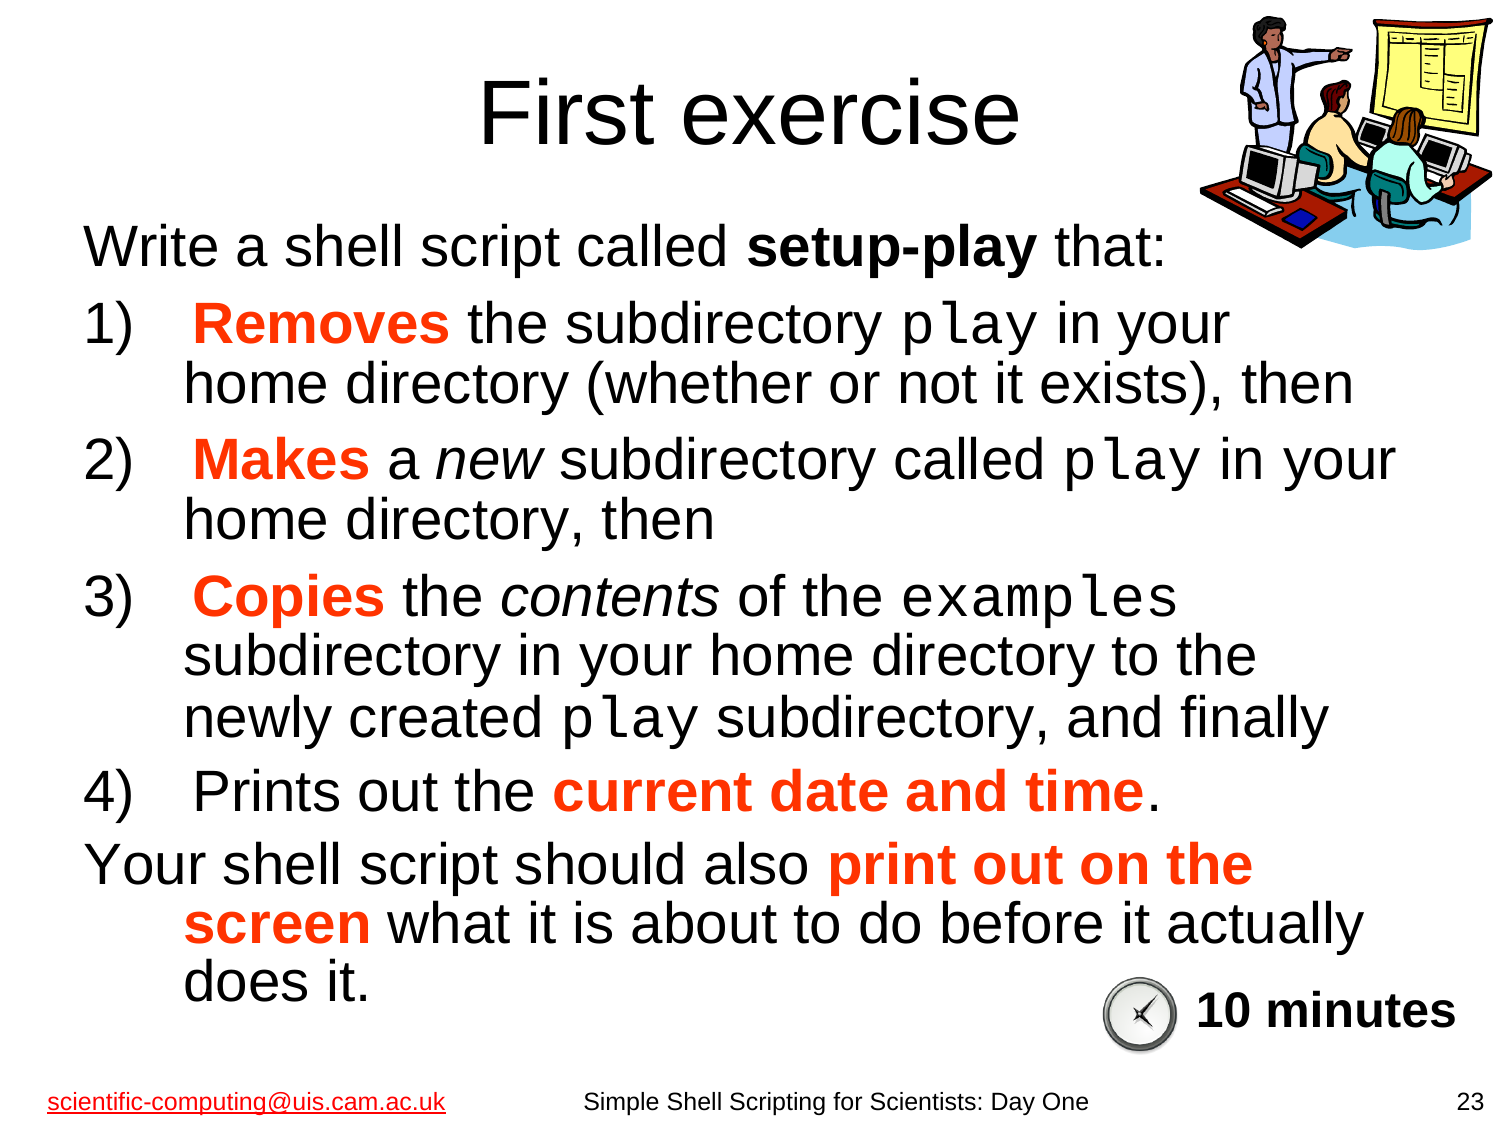

# First exercise
Write a shell script called setup-play that:
	Removes the subdirectory play in your 	home directory (whether or not it exists), then
	Makes a new subdirectory called play in 	your home directory, then
	Copies the contents of the examples 	subdirectory in your home directory to the 	newly created play subdirectory, and finally
	Prints out the current date and time.
Your shell script should also print out on the screen what it is about to do before it actually does it.
10 minutes
escience-support@ucs.cam.ac.uk	Simple Shell Scripting for Scientists: Day One
23